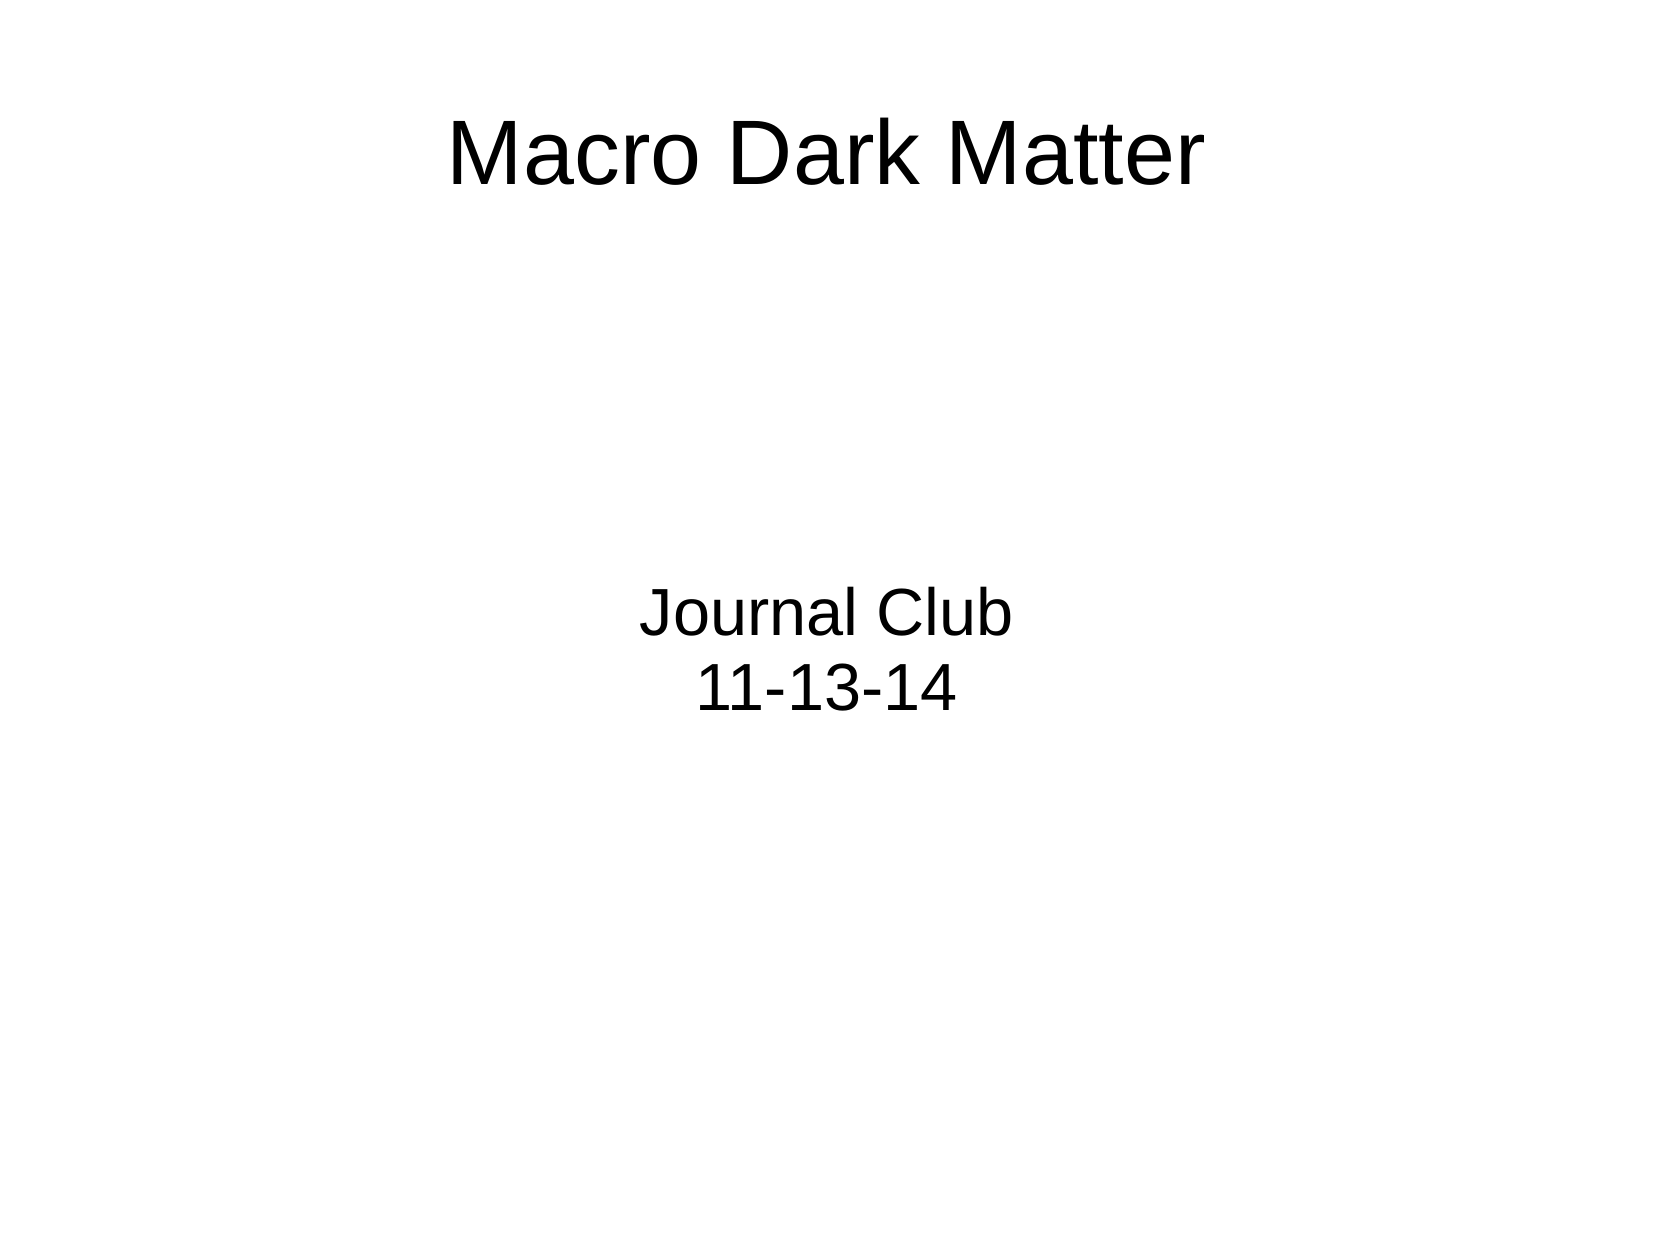

# Macro Dark Matter
Journal Club
11-13-14